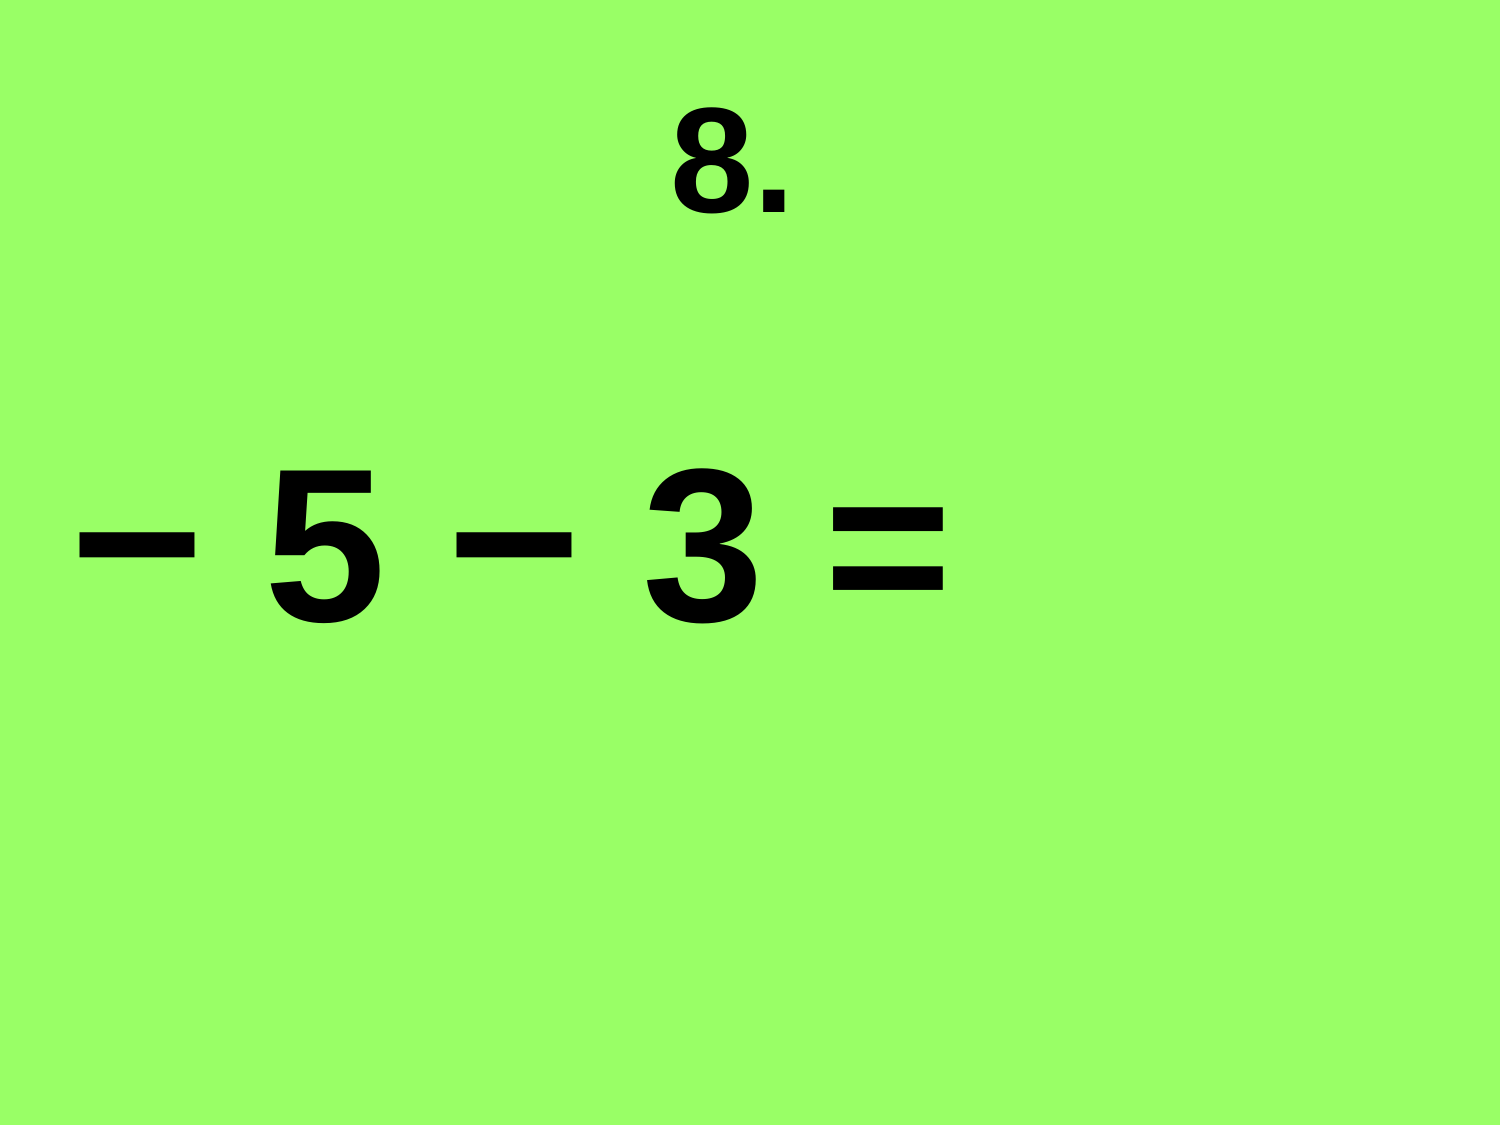

8.
# − 5 − 3 =